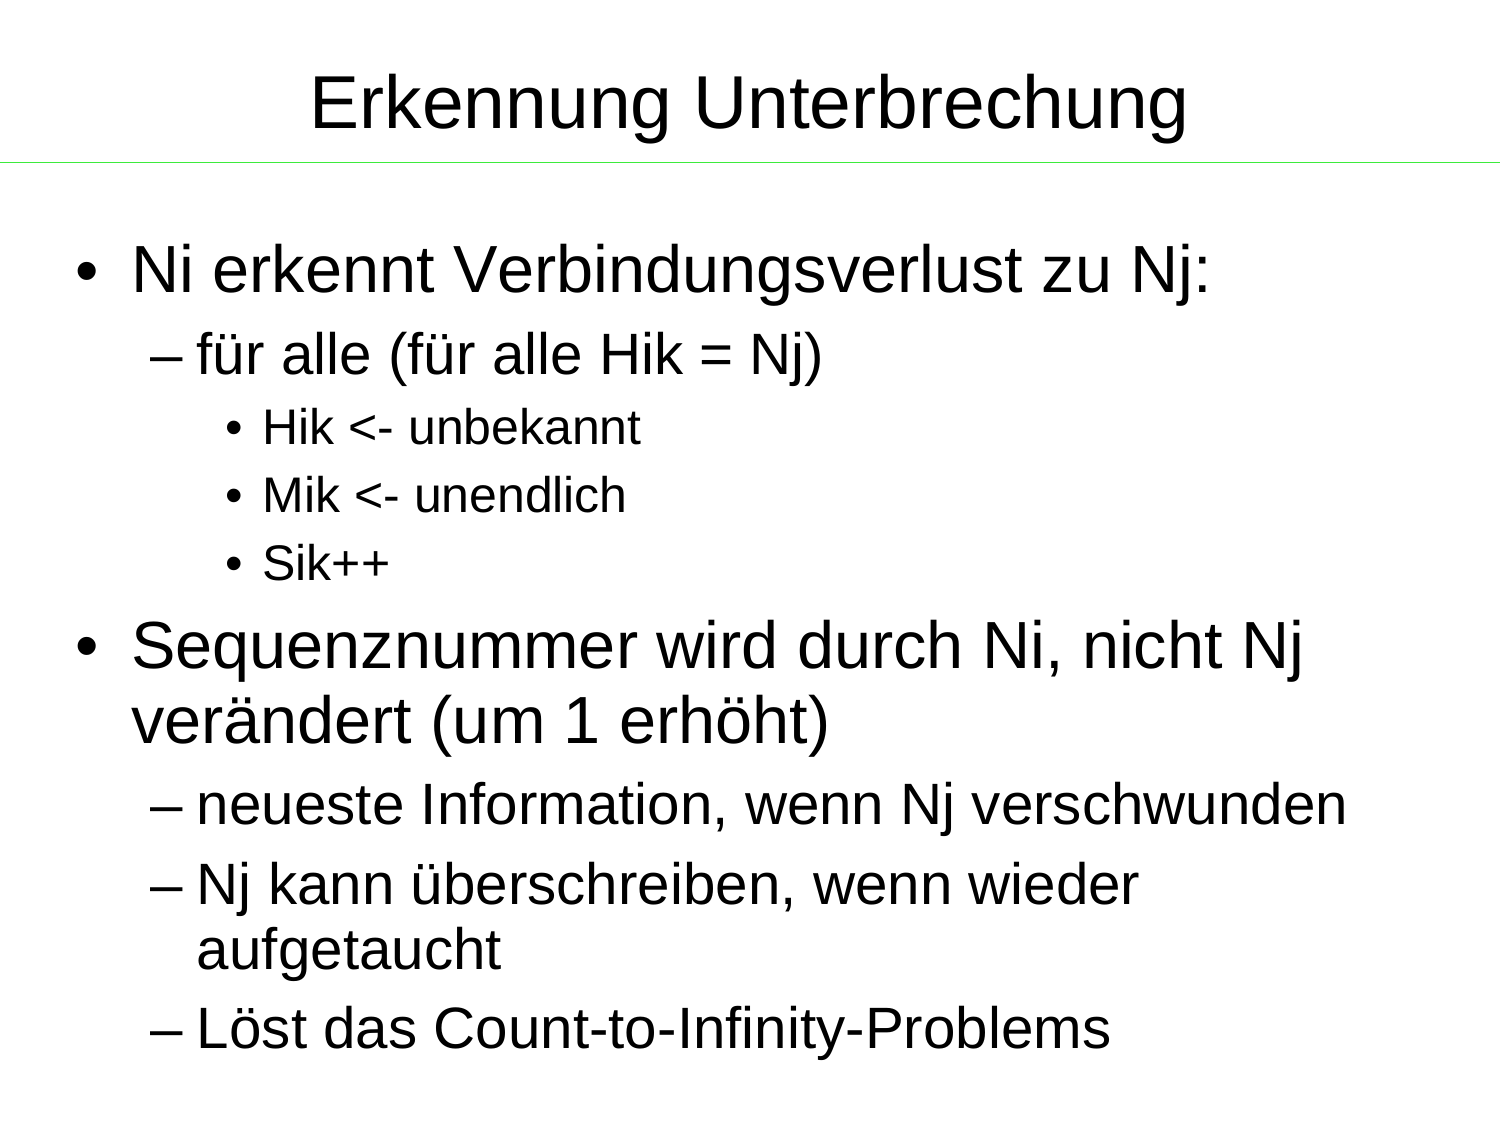

# Erkennung Unterbrechung
Ni erkennt Verbindungsverlust zu Nj:
für alle (für alle Hik = Nj)
Hik <- unbekannt
Mik <- unendlich
Sik++
Sequenznummer wird durch Ni, nicht Nj verändert (um 1 erhöht)
neueste Information, wenn Nj verschwunden
Nj kann überschreiben, wenn wieder aufgetaucht
Löst das Count-to-Infinity-Problems